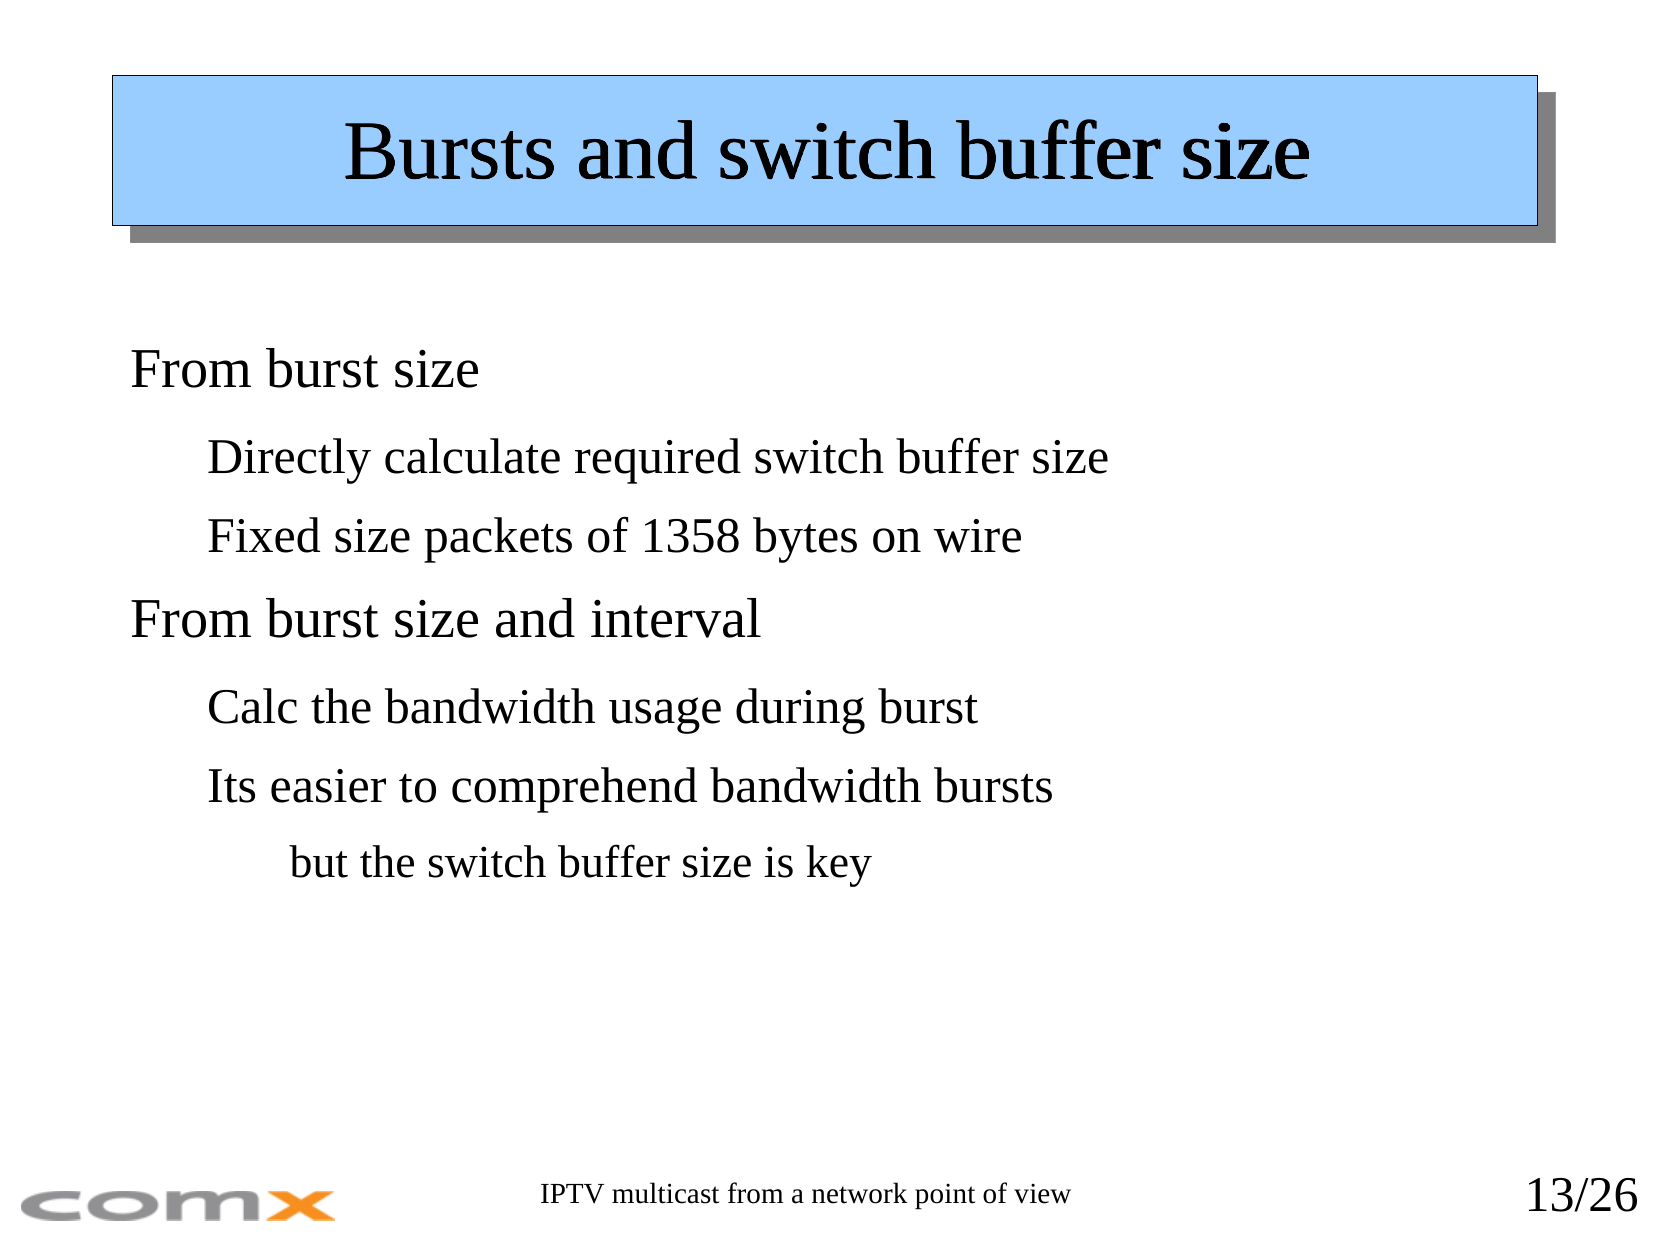

# Bursts and switch buffer size
From burst size
Directly calculate required switch buffer size
Fixed size packets of 1358 bytes on wire
From burst size and interval
Calc the bandwidth usage during burst
Its easier to comprehend bandwidth bursts
but the switch buffer size is key